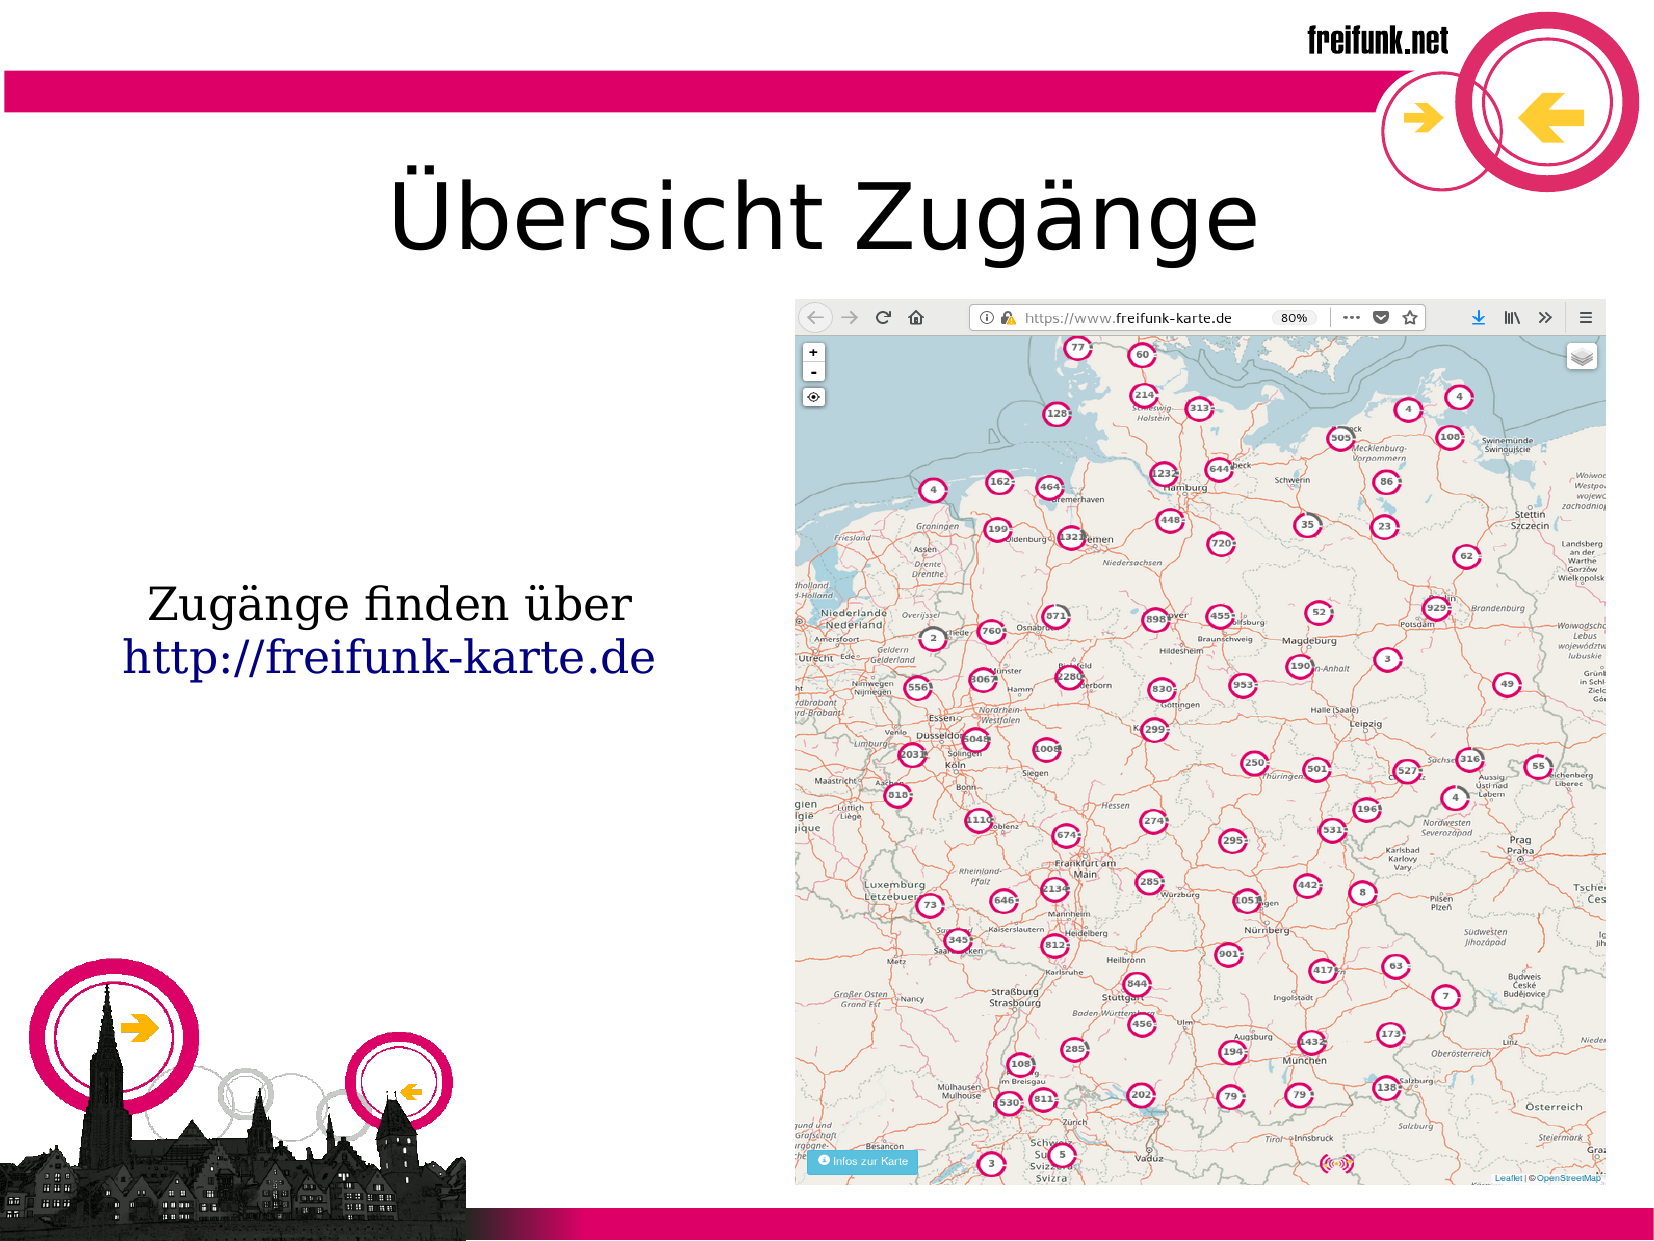

# Übersicht Zugänge
Zugänge finden über
http://freifunk-karte.de